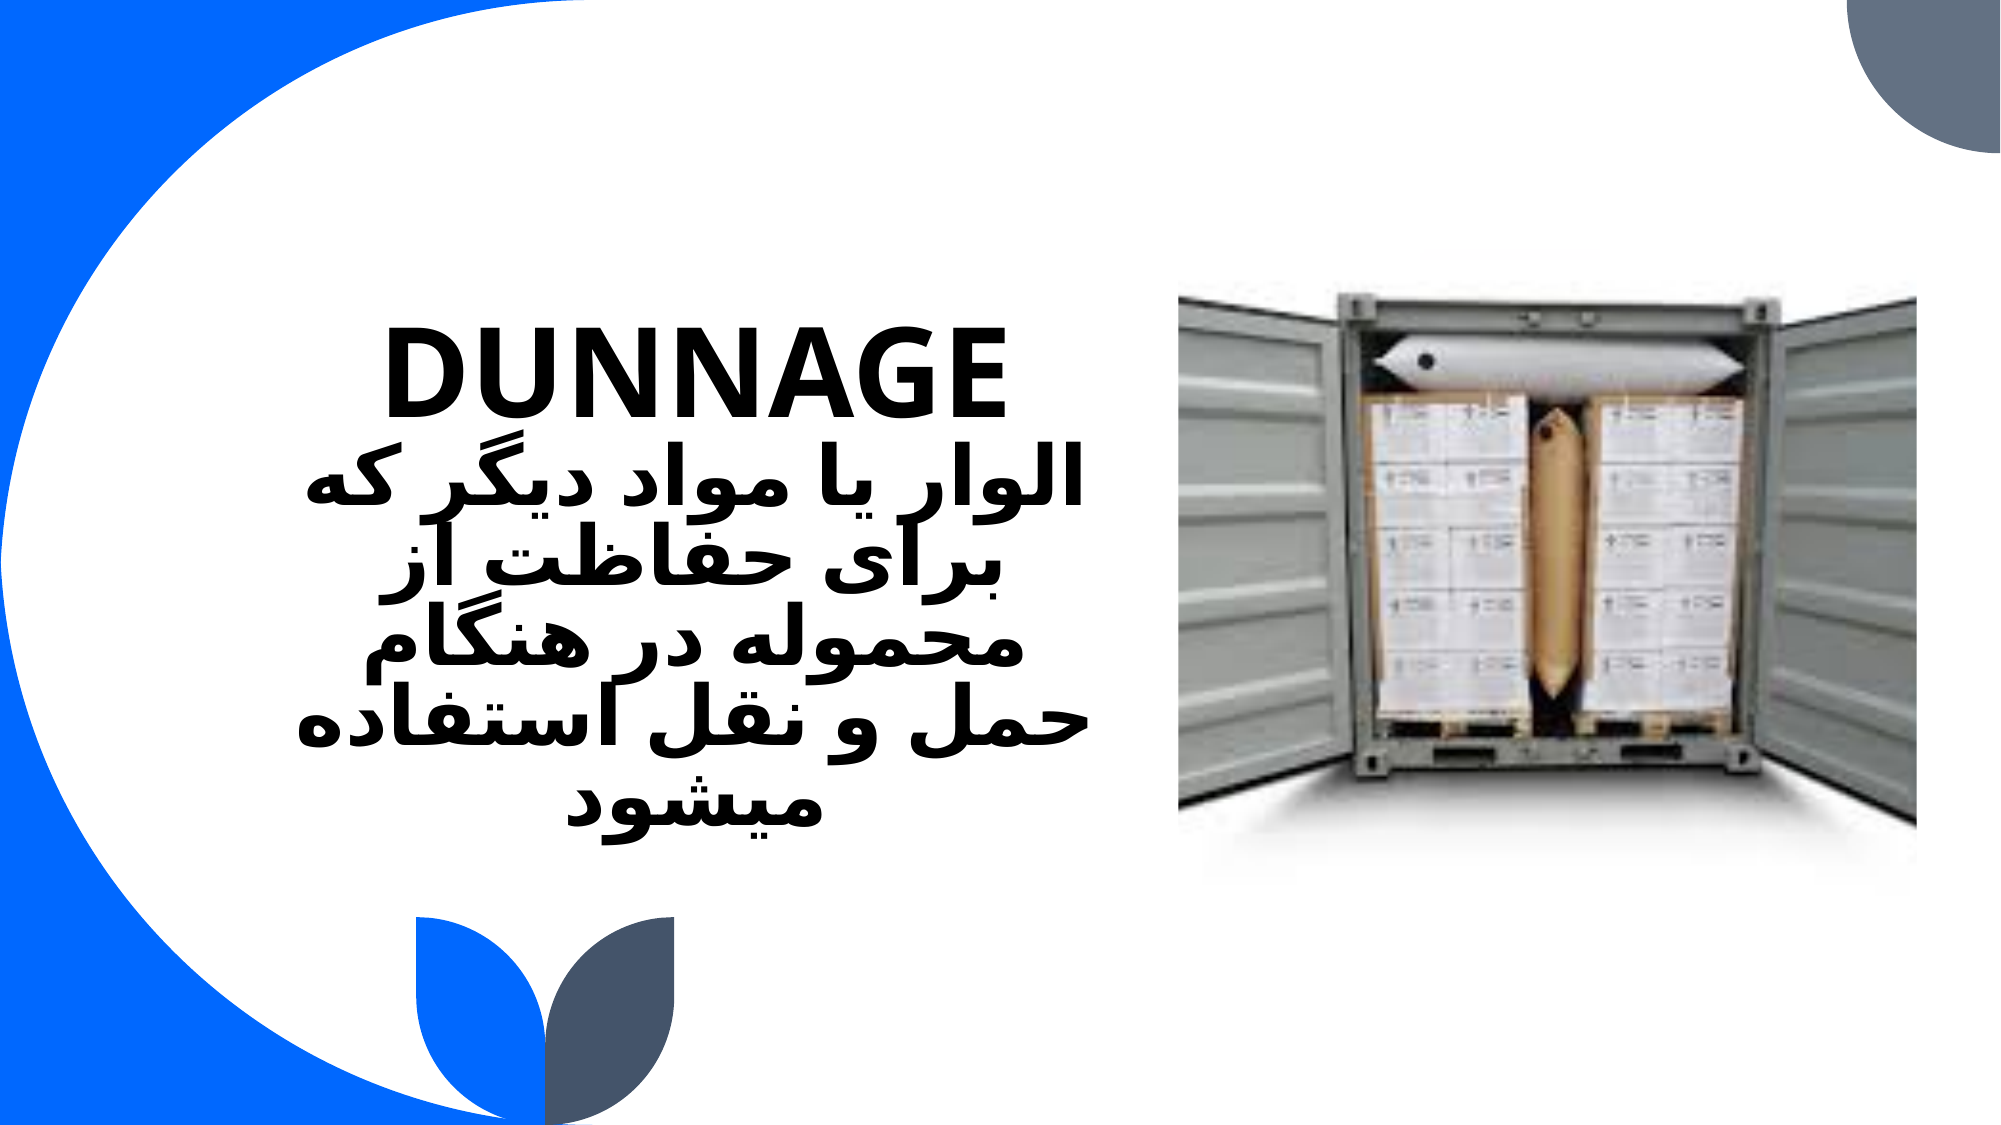

# DUNNAGE الوار یا مواد دیگر که برای حفاظت از محموله در هنگام حمل و نقل استفاده میشود